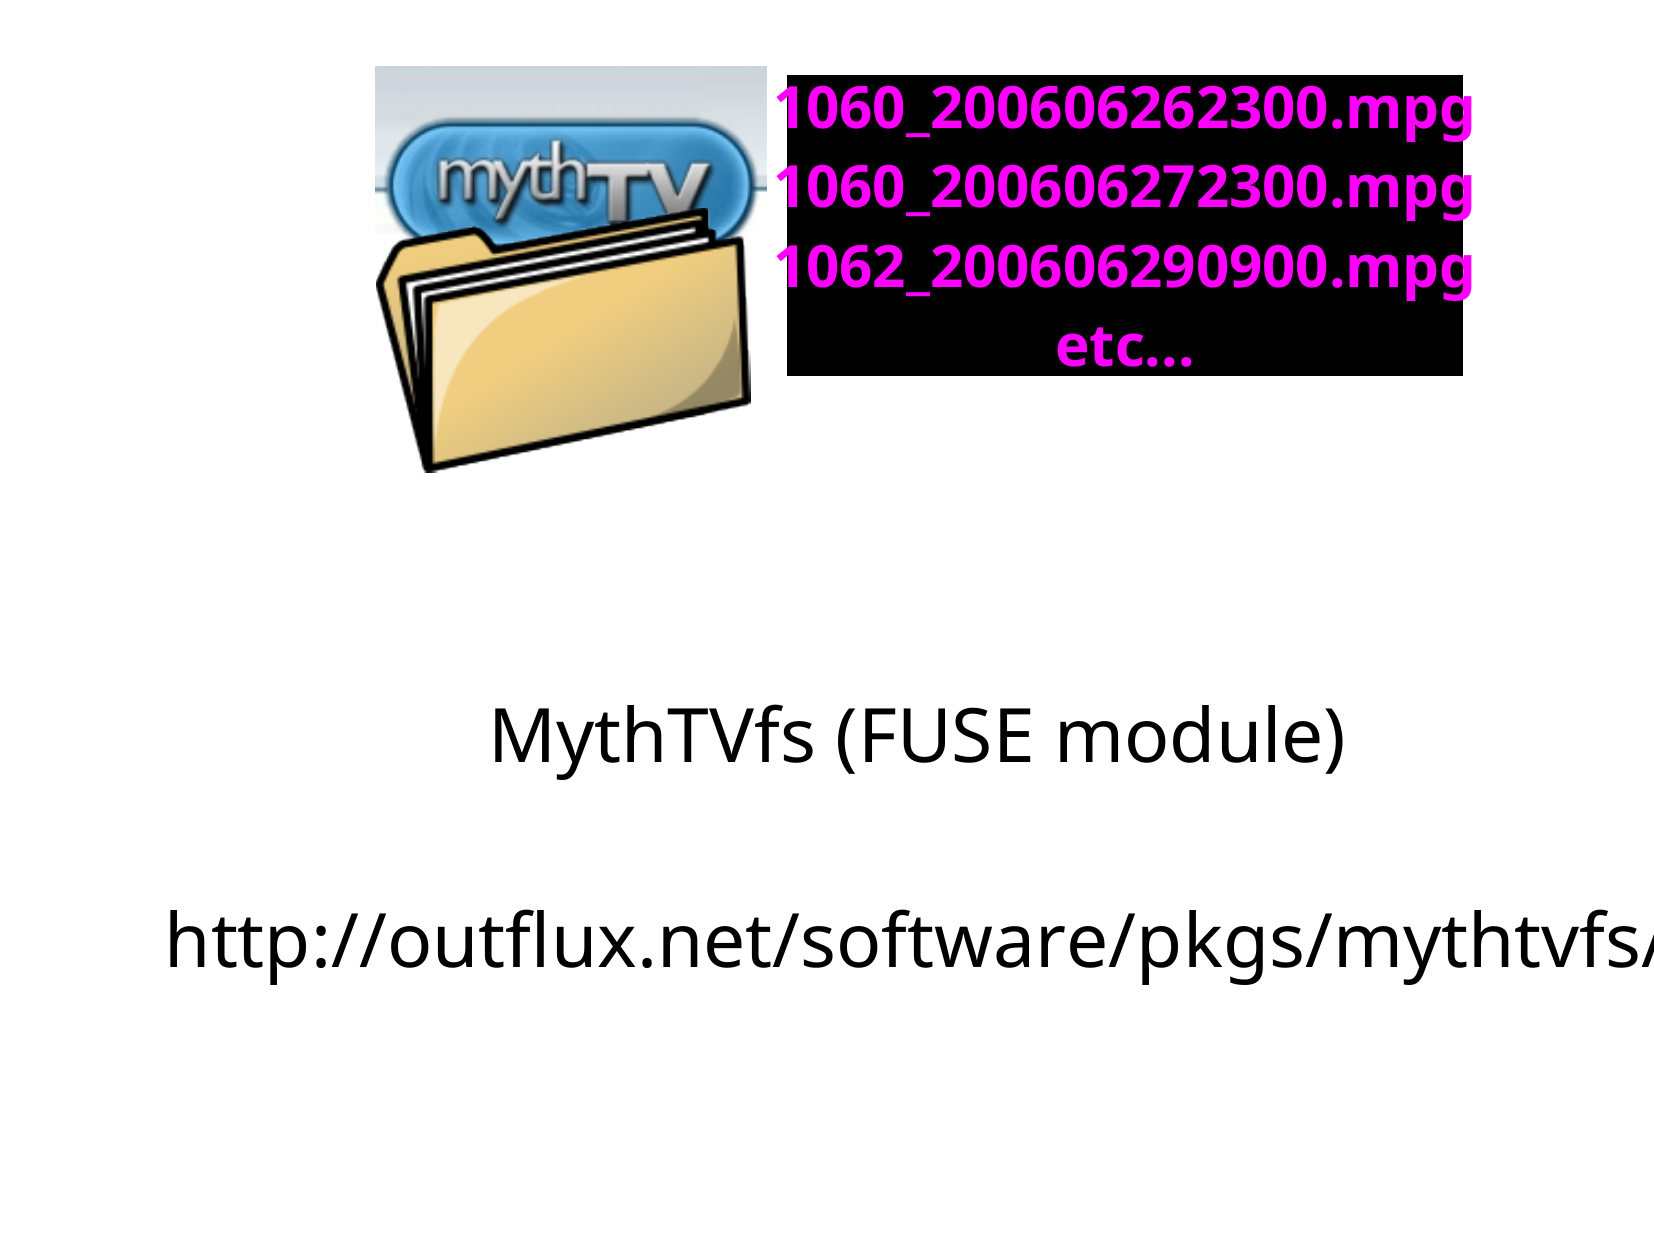

1060_200606262300.mpg
1060_200606272300.mpg
1062_200606290900.mpg
etc...
MythTVfs (FUSE module)
http://outflux.net/software/pkgs/mythtvfs/